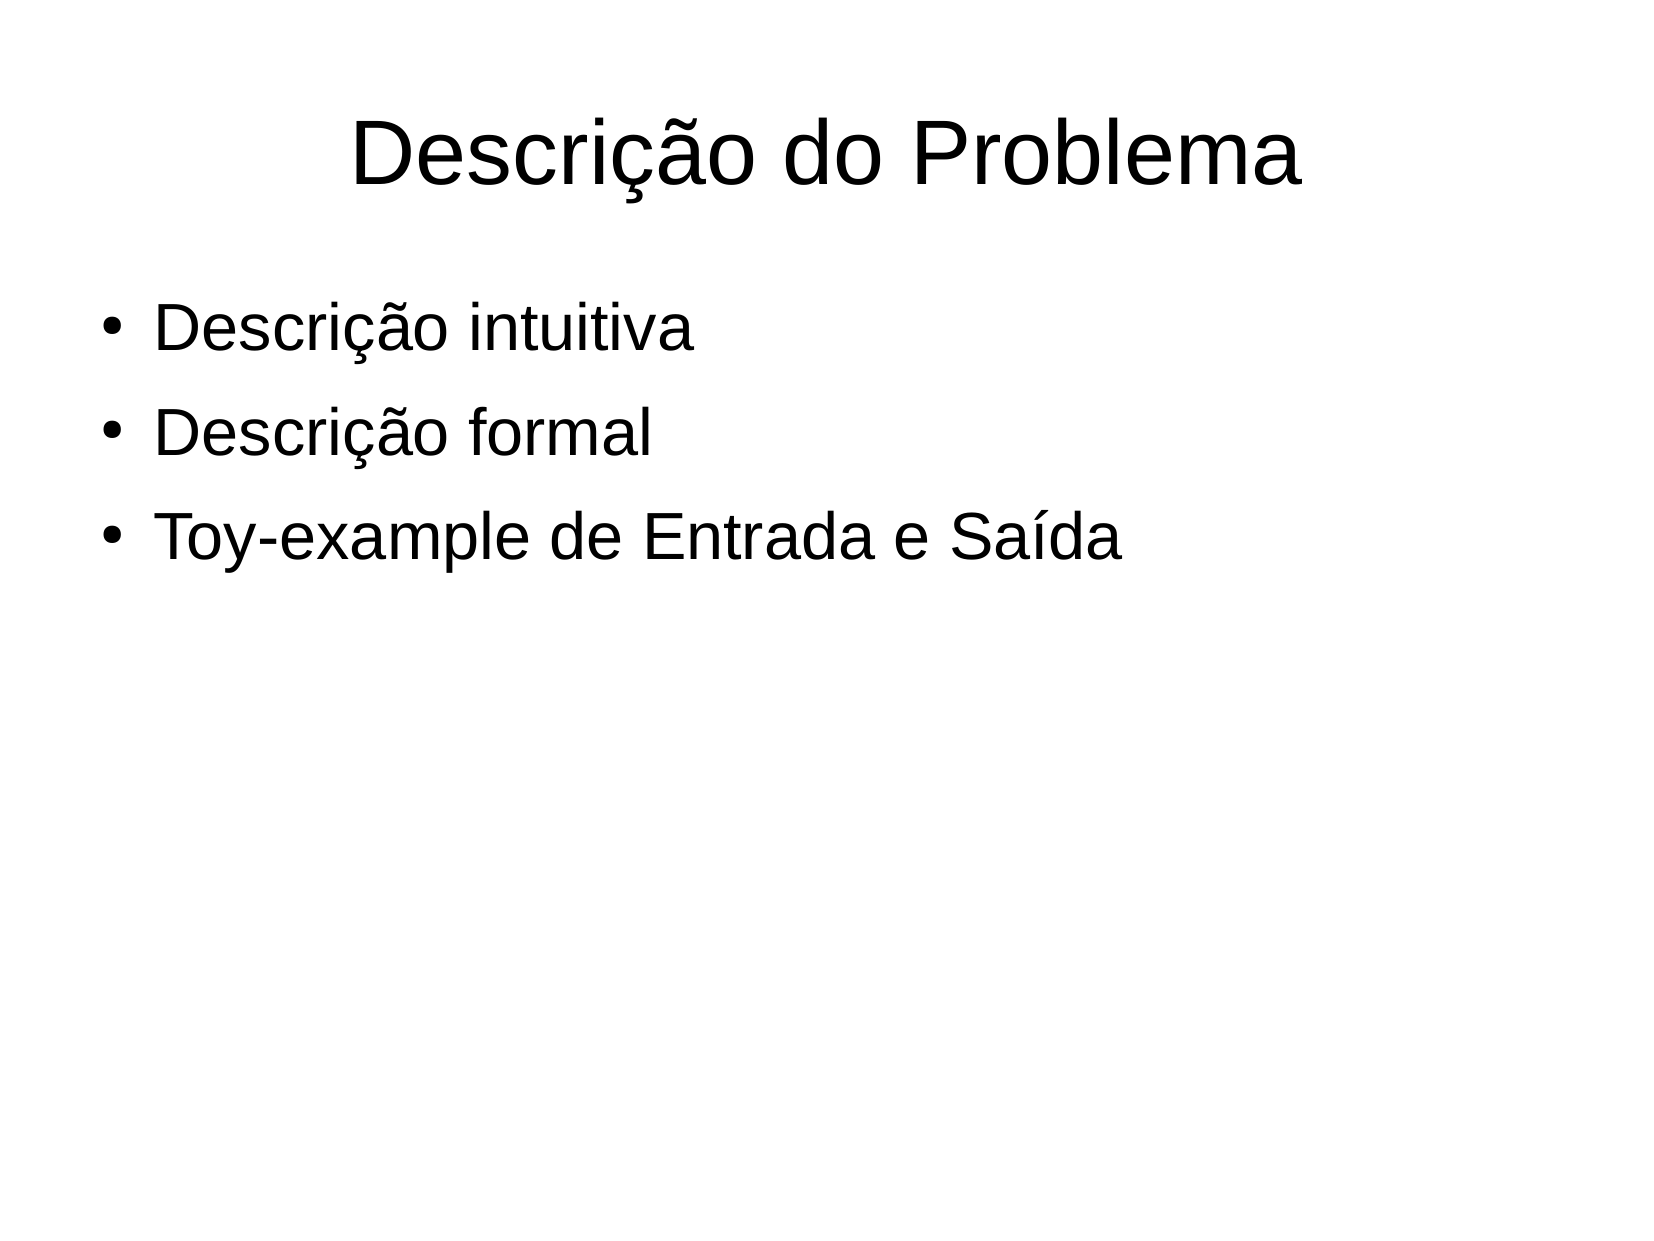

# Descrição do Problema
Descrição intuitiva
Descrição formal
Toy-example de Entrada e Saída